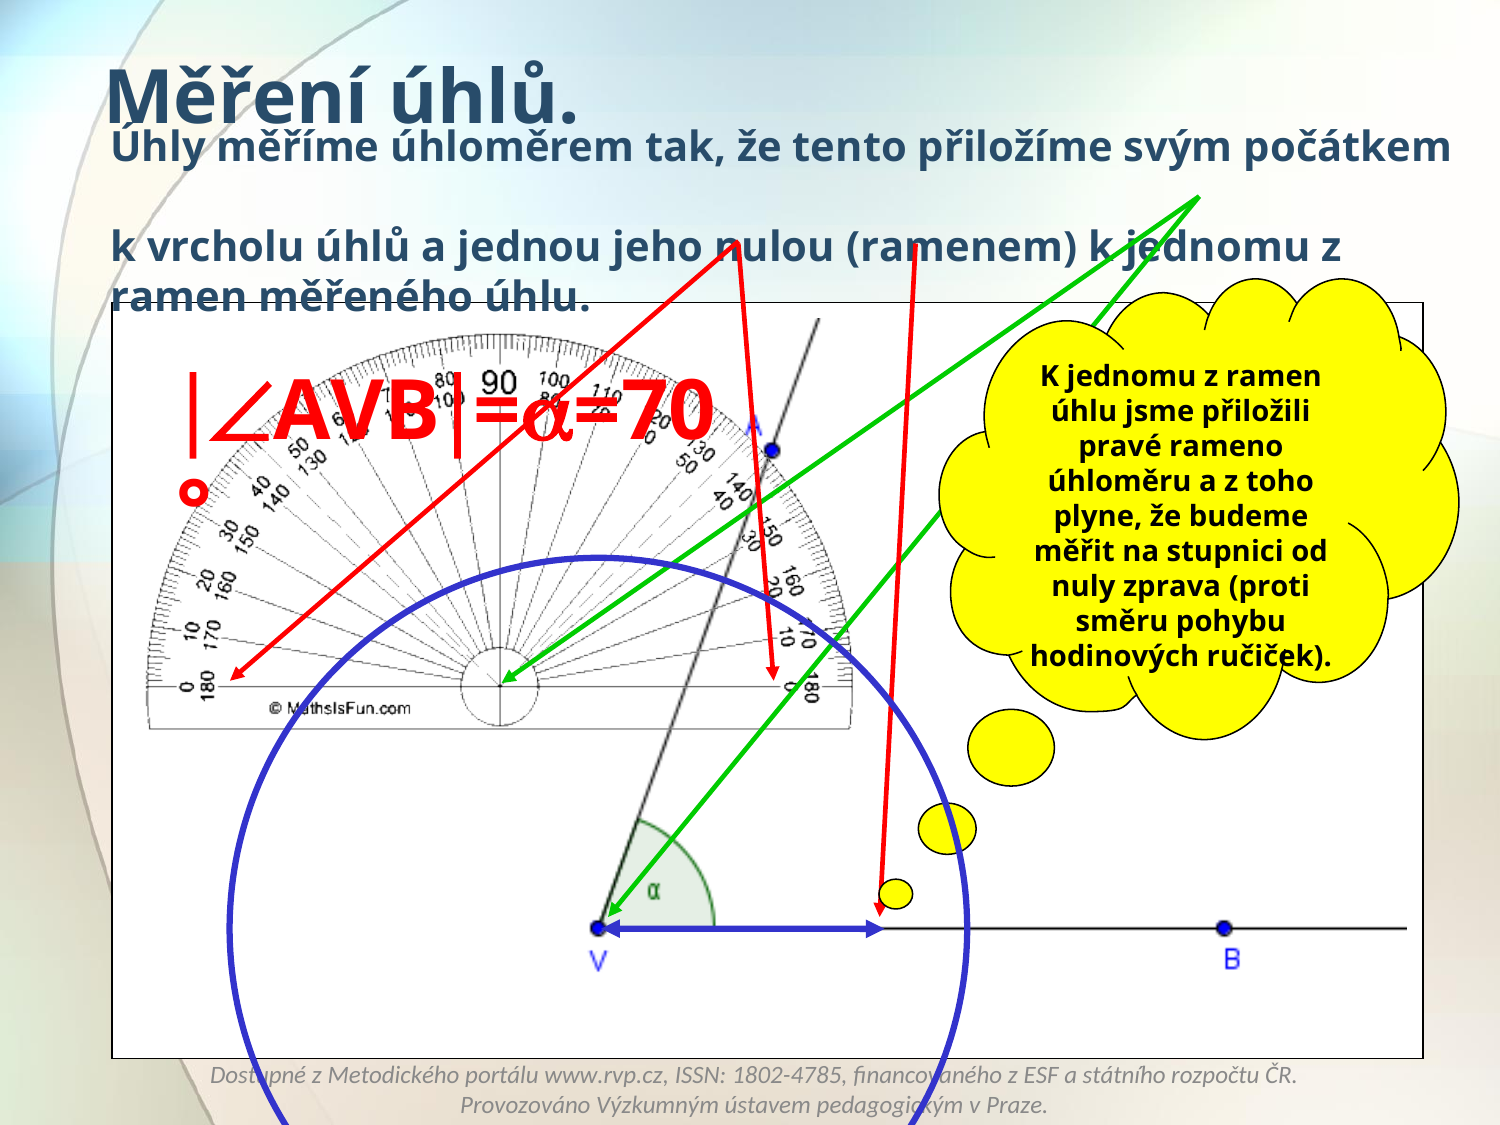

# Měření úhlů.
Úhly měříme úhloměrem tak, že tento přiložíme svým počátkem
k vrcholu úhlů a jednou jeho nulou (ramenem) k jednomu z ramen měřeného úhlu.
K jednomu z ramen úhlu jsme přiložili pravé rameno úhloměru a z toho plyne, že budeme měřit na stupnici od nuly zprava (proti směru pohybu hodinových ručiček).
AVB==70°